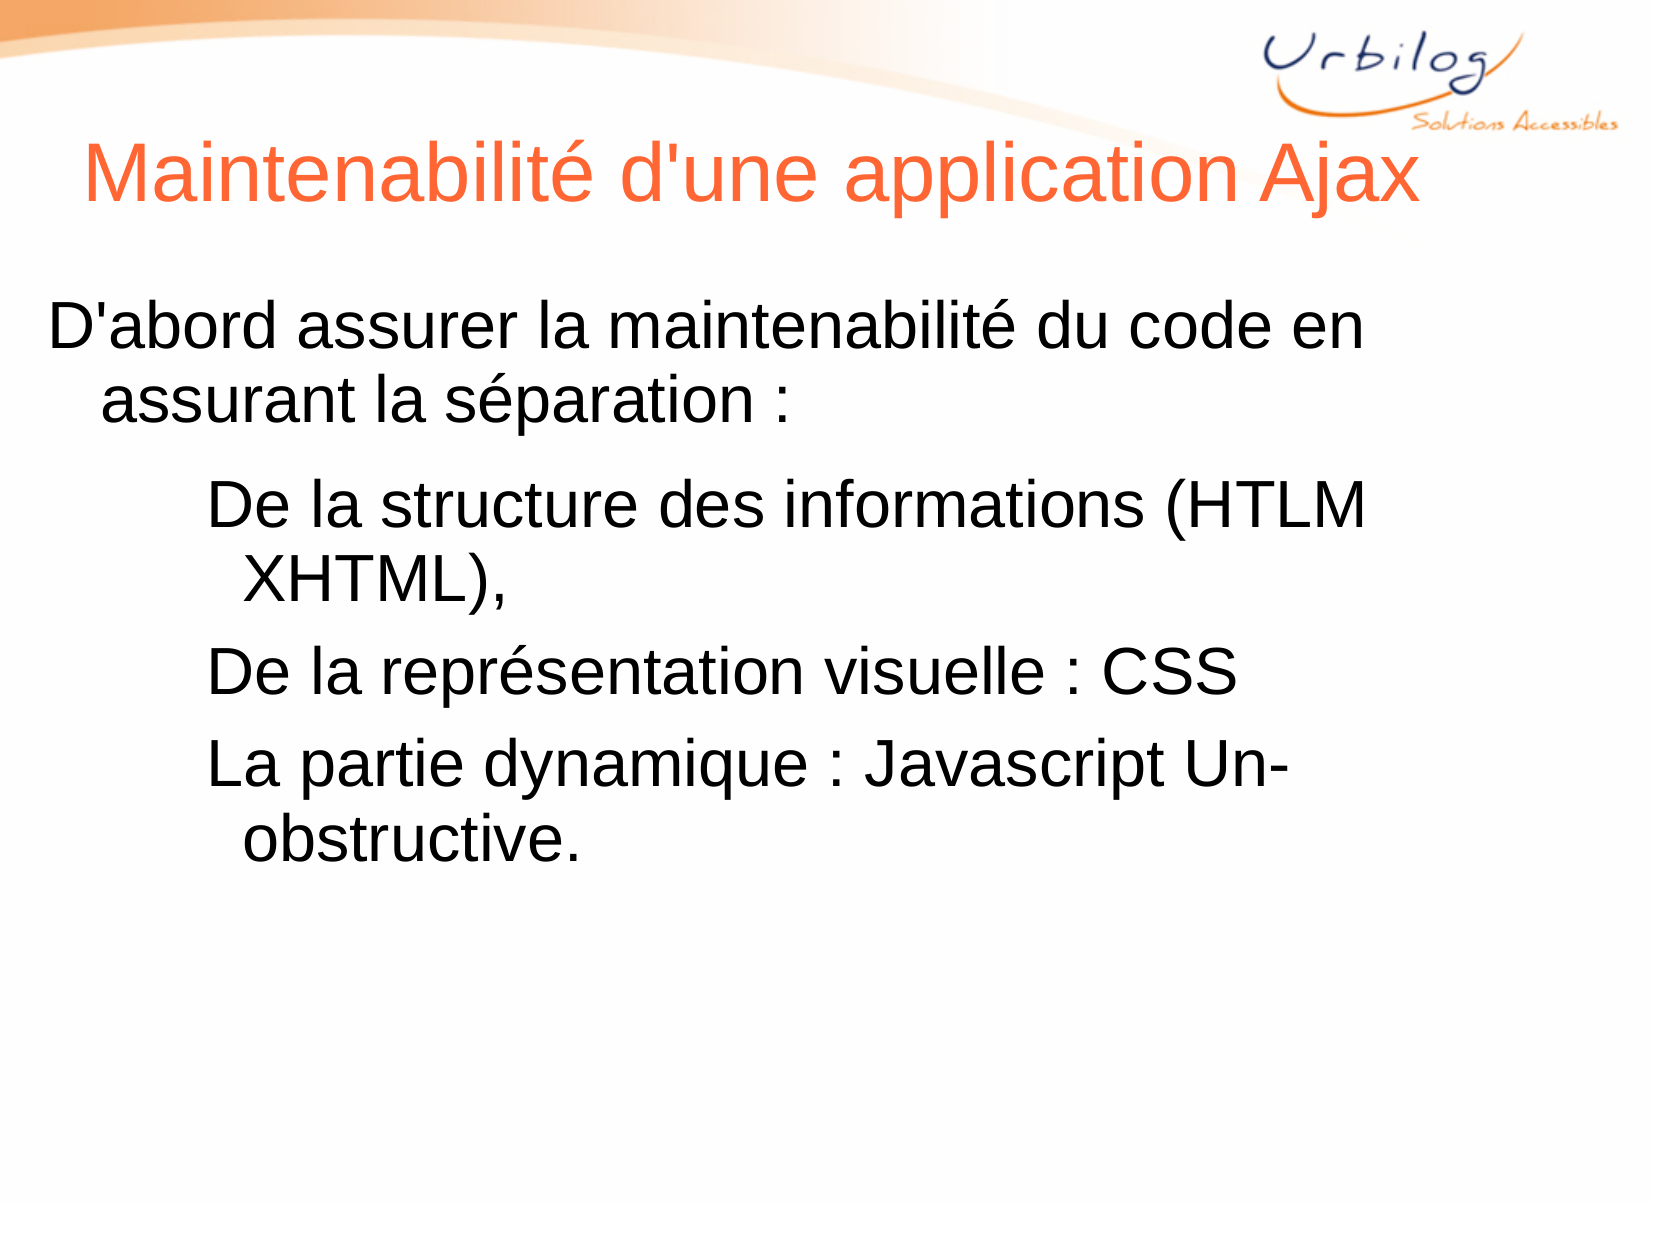

# Maintenabilité d'une application Ajax
D'abord assurer la maintenabilité du code en assurant la séparation :
De la structure des informations (HTLM XHTML),
De la représentation visuelle : CSS
La partie dynamique : Javascript Un-obstructive.